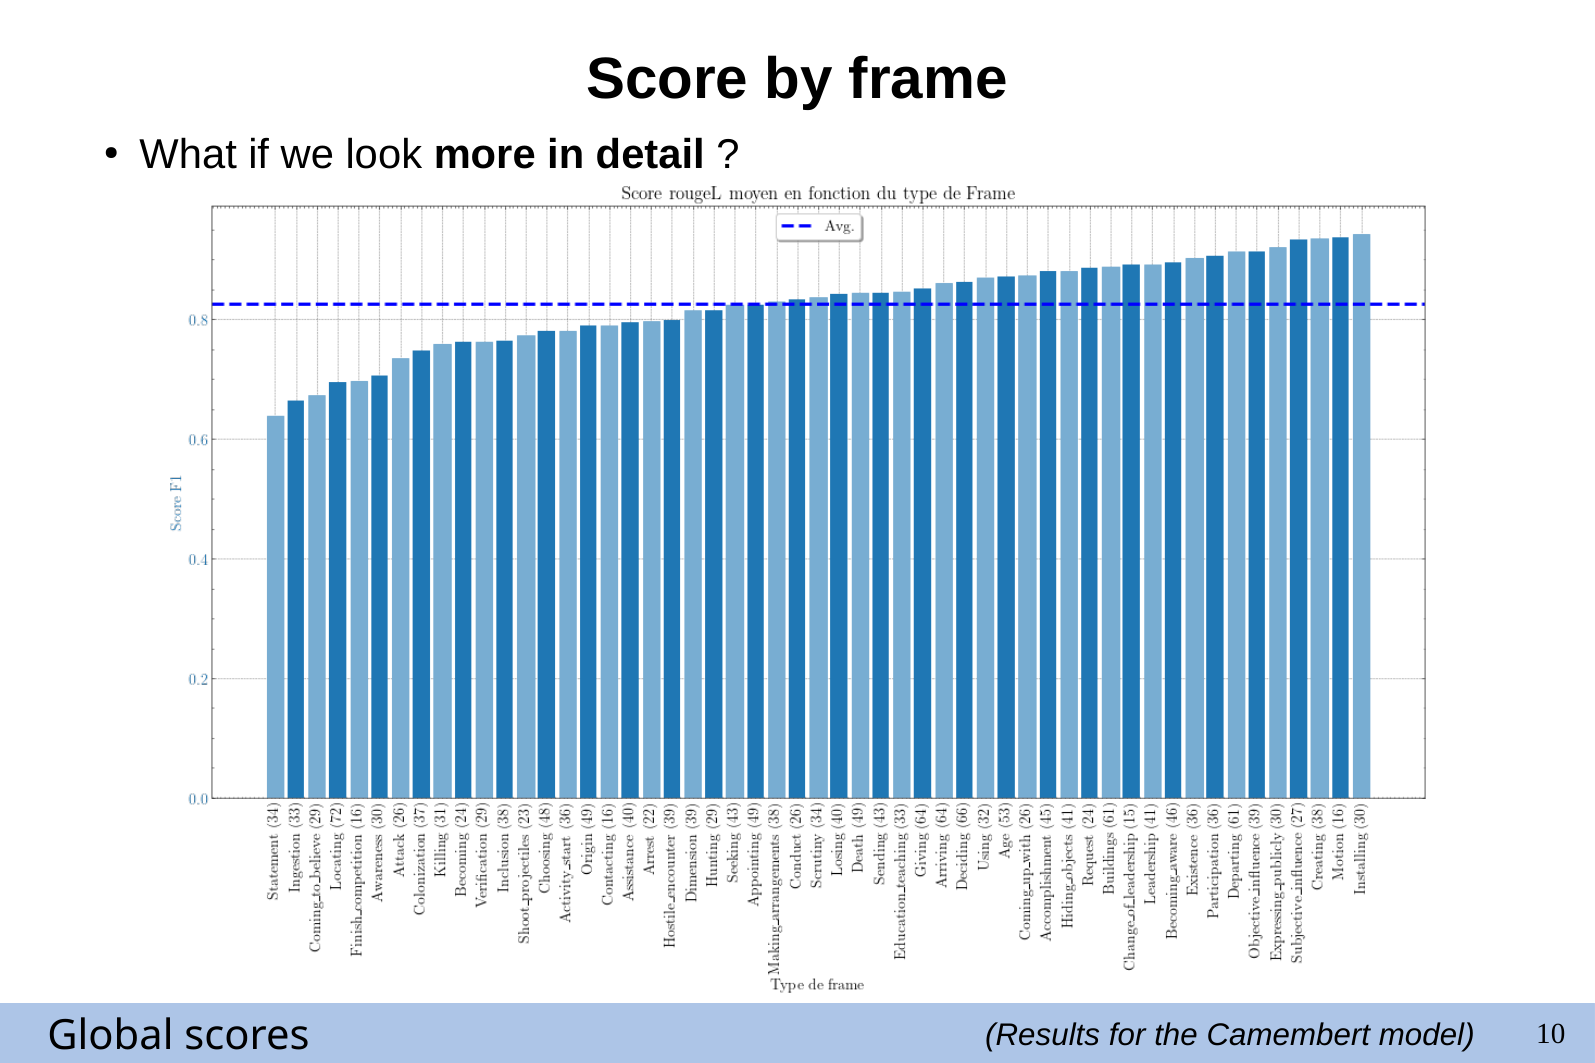

Score by frame
What if we look more in detail ?
# Global scores
(Results for the Camembert model)